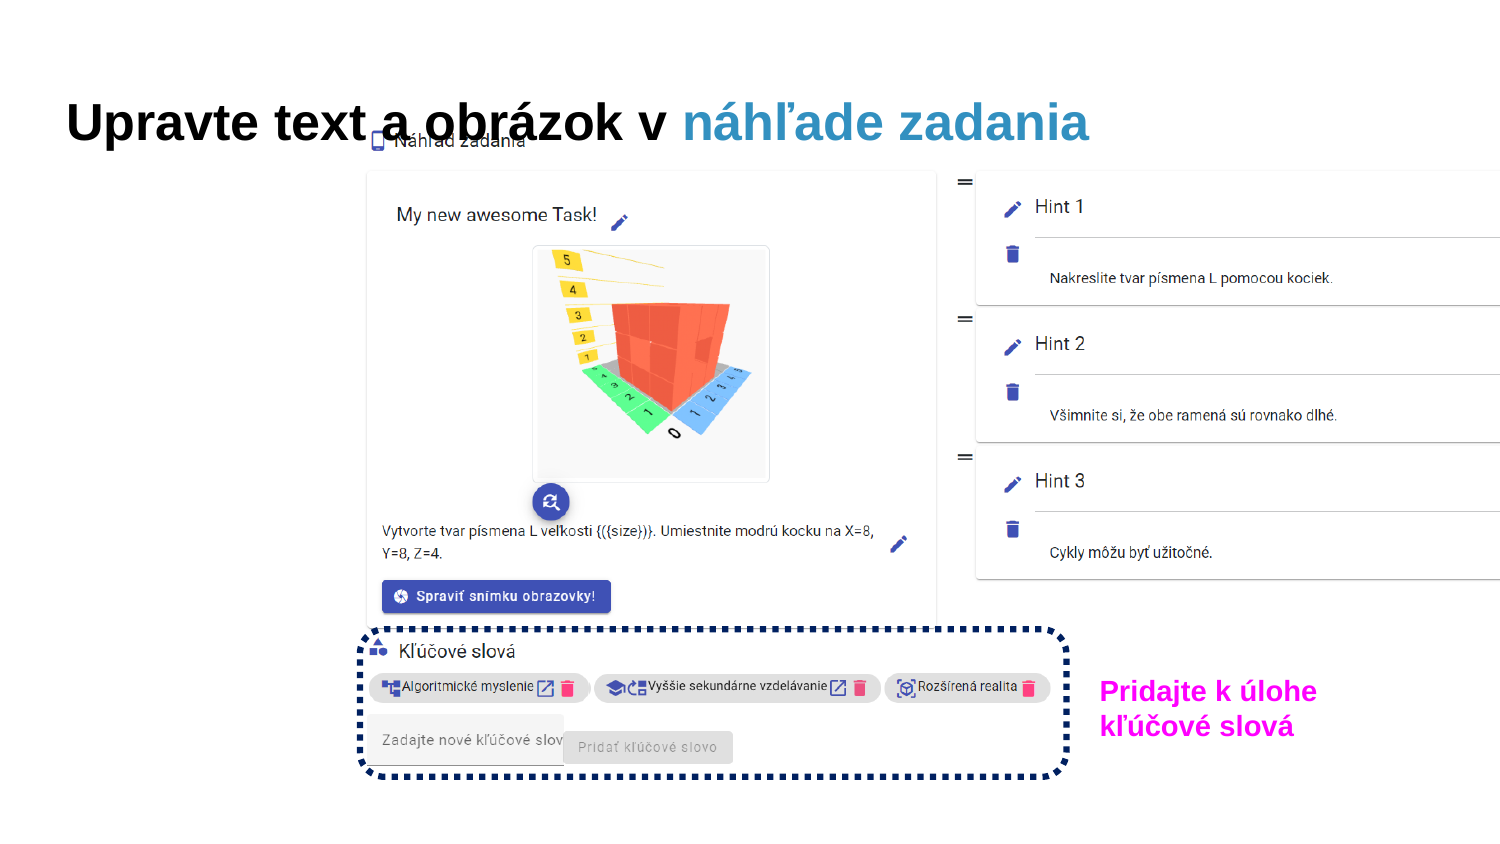

# Upravte text a obrázok v náhľade zadania
Pridajte k úlohe kľúčové slová